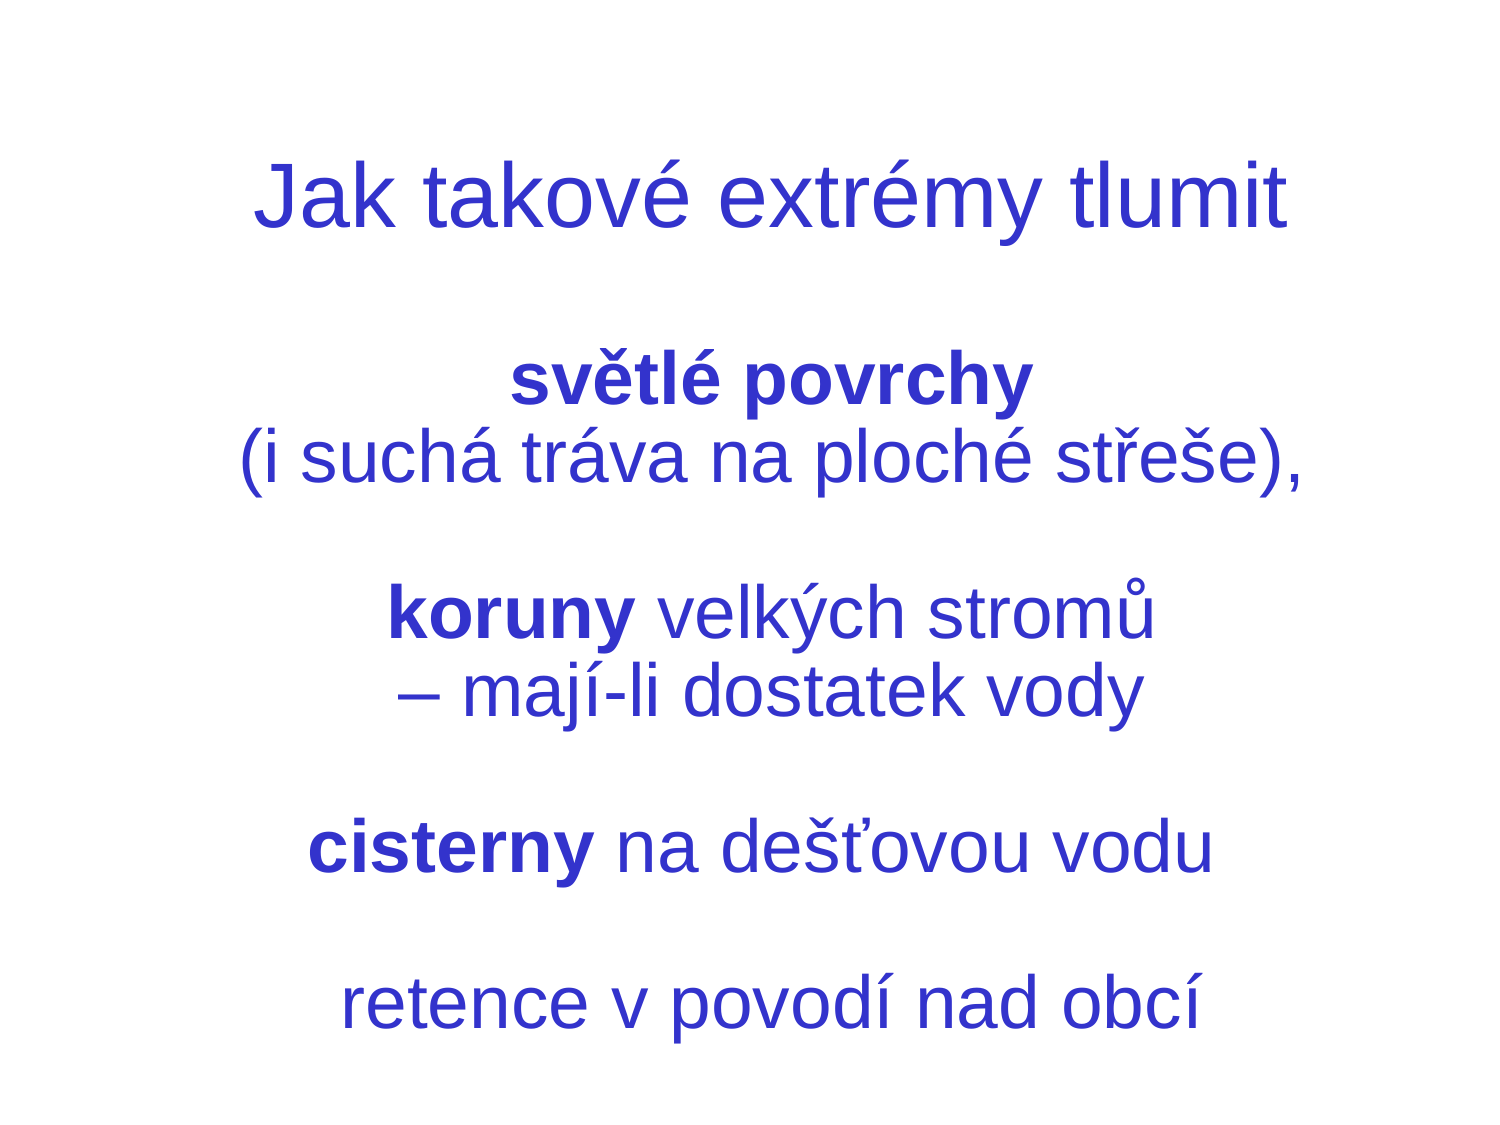

# Jak takové extrémy tlumit světlé povrchy (i suchá tráva na ploché střeše), koruny velkých stromů – mají-li dostatek vody cisterny na dešťovou vodu retence v povodí nad obcí